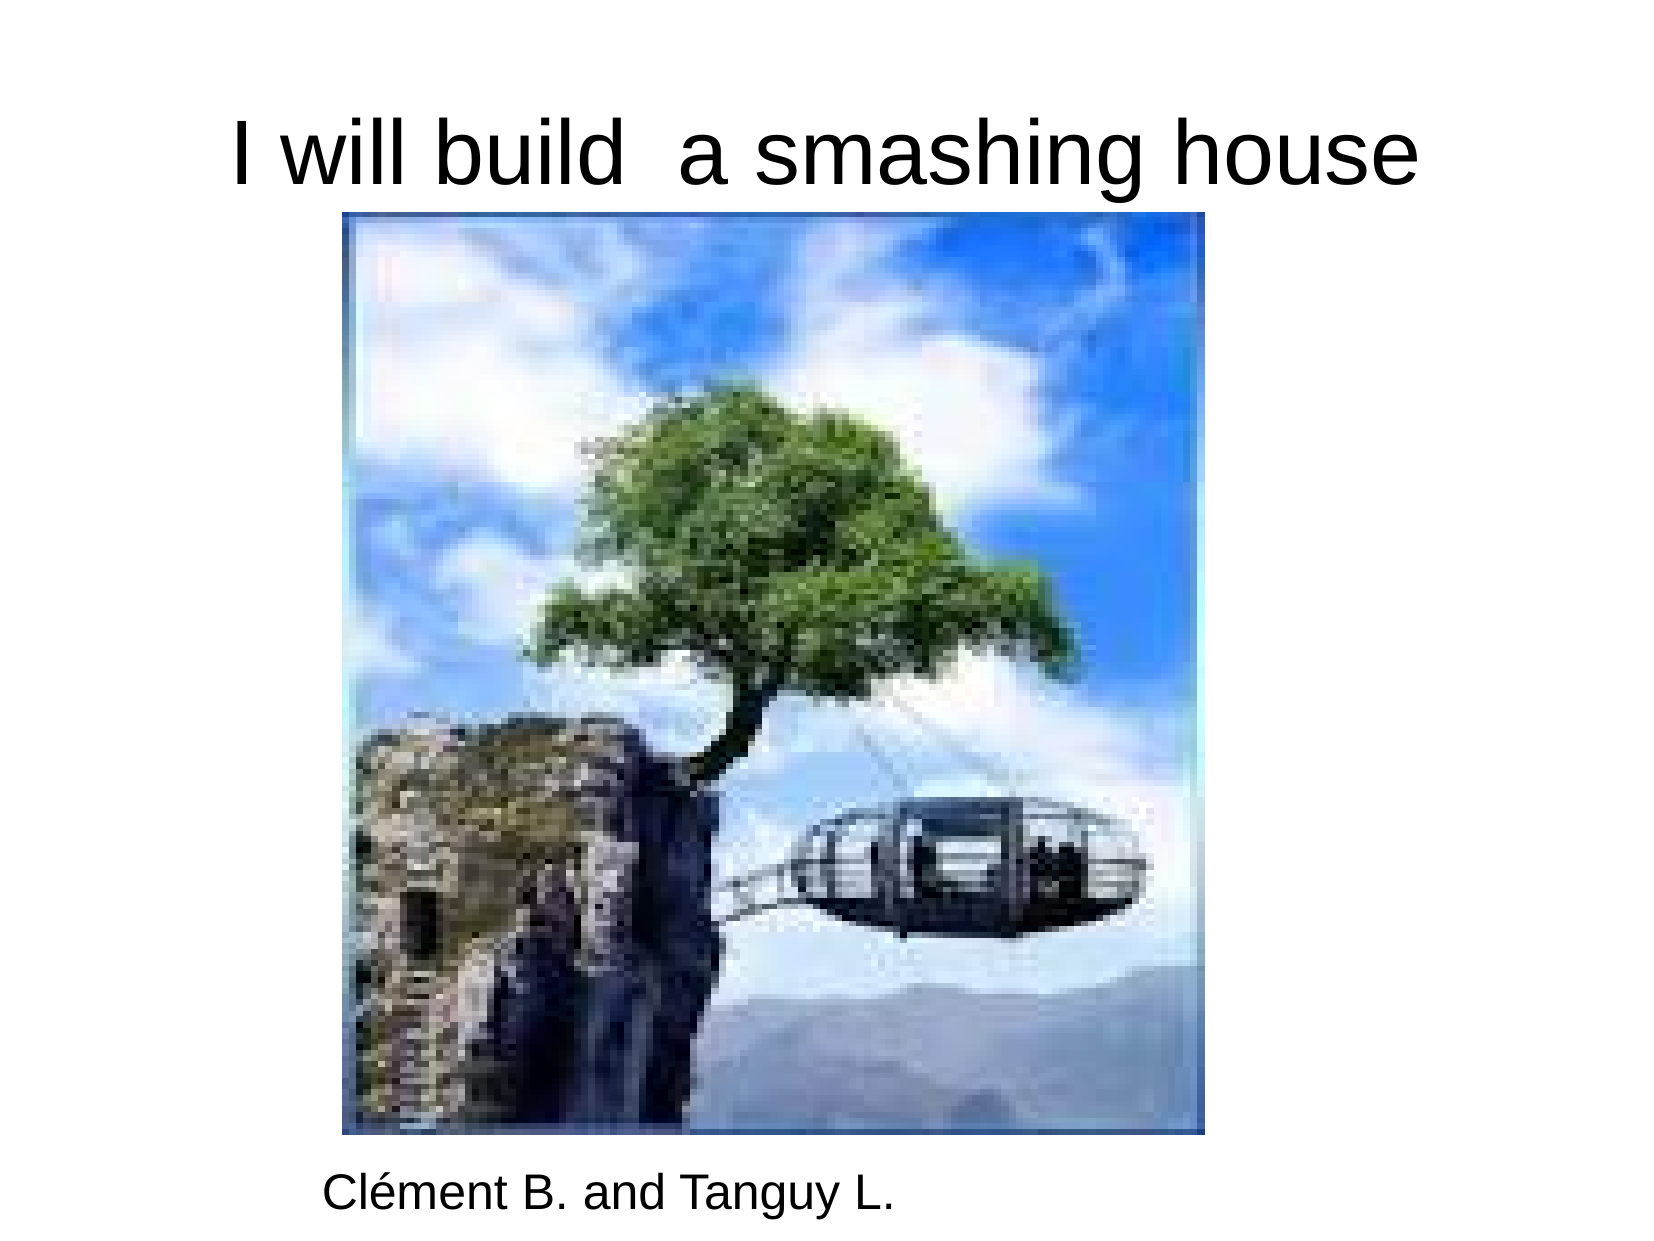

# I will build a smashing house
Clément B. and Tanguy L.